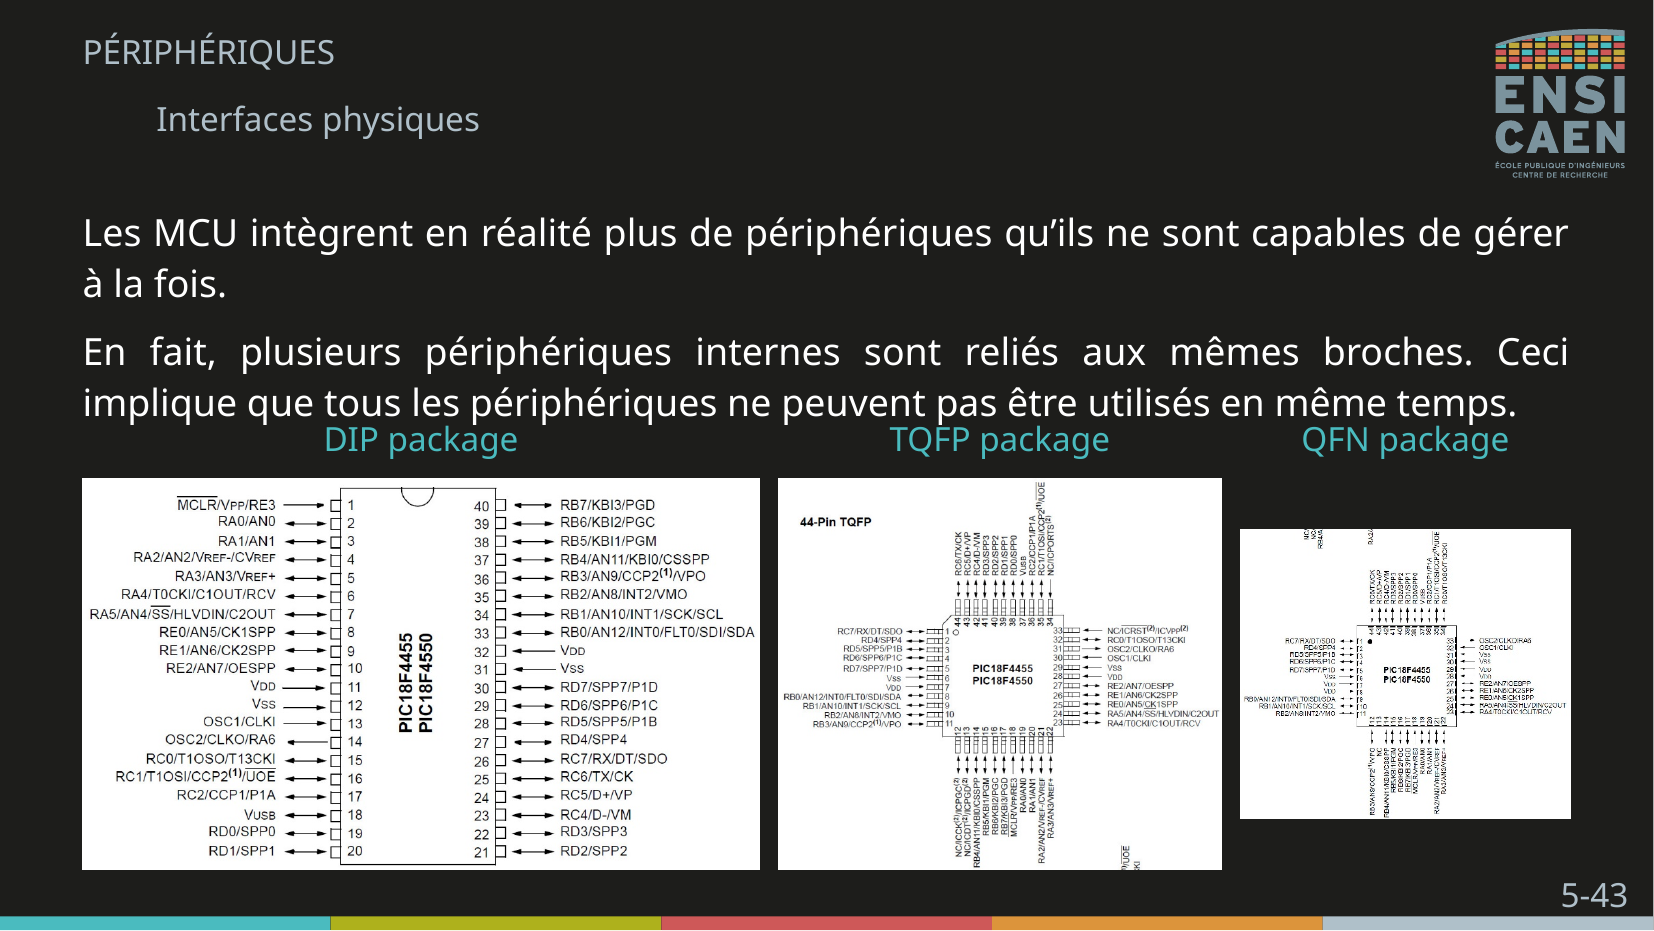

# PÉRIPHÉRIQUES Interfaces physiques
Les MCU intègrent en réalité plus de périphériques qu’ils ne sont capables de gérer à la fois.
En fait, plusieurs périphériques internes sont reliés aux mêmes broches. Ceci implique que tous les périphériques ne peuvent pas être utilisés en même temps.
DIP package
TQFP package
QFN package